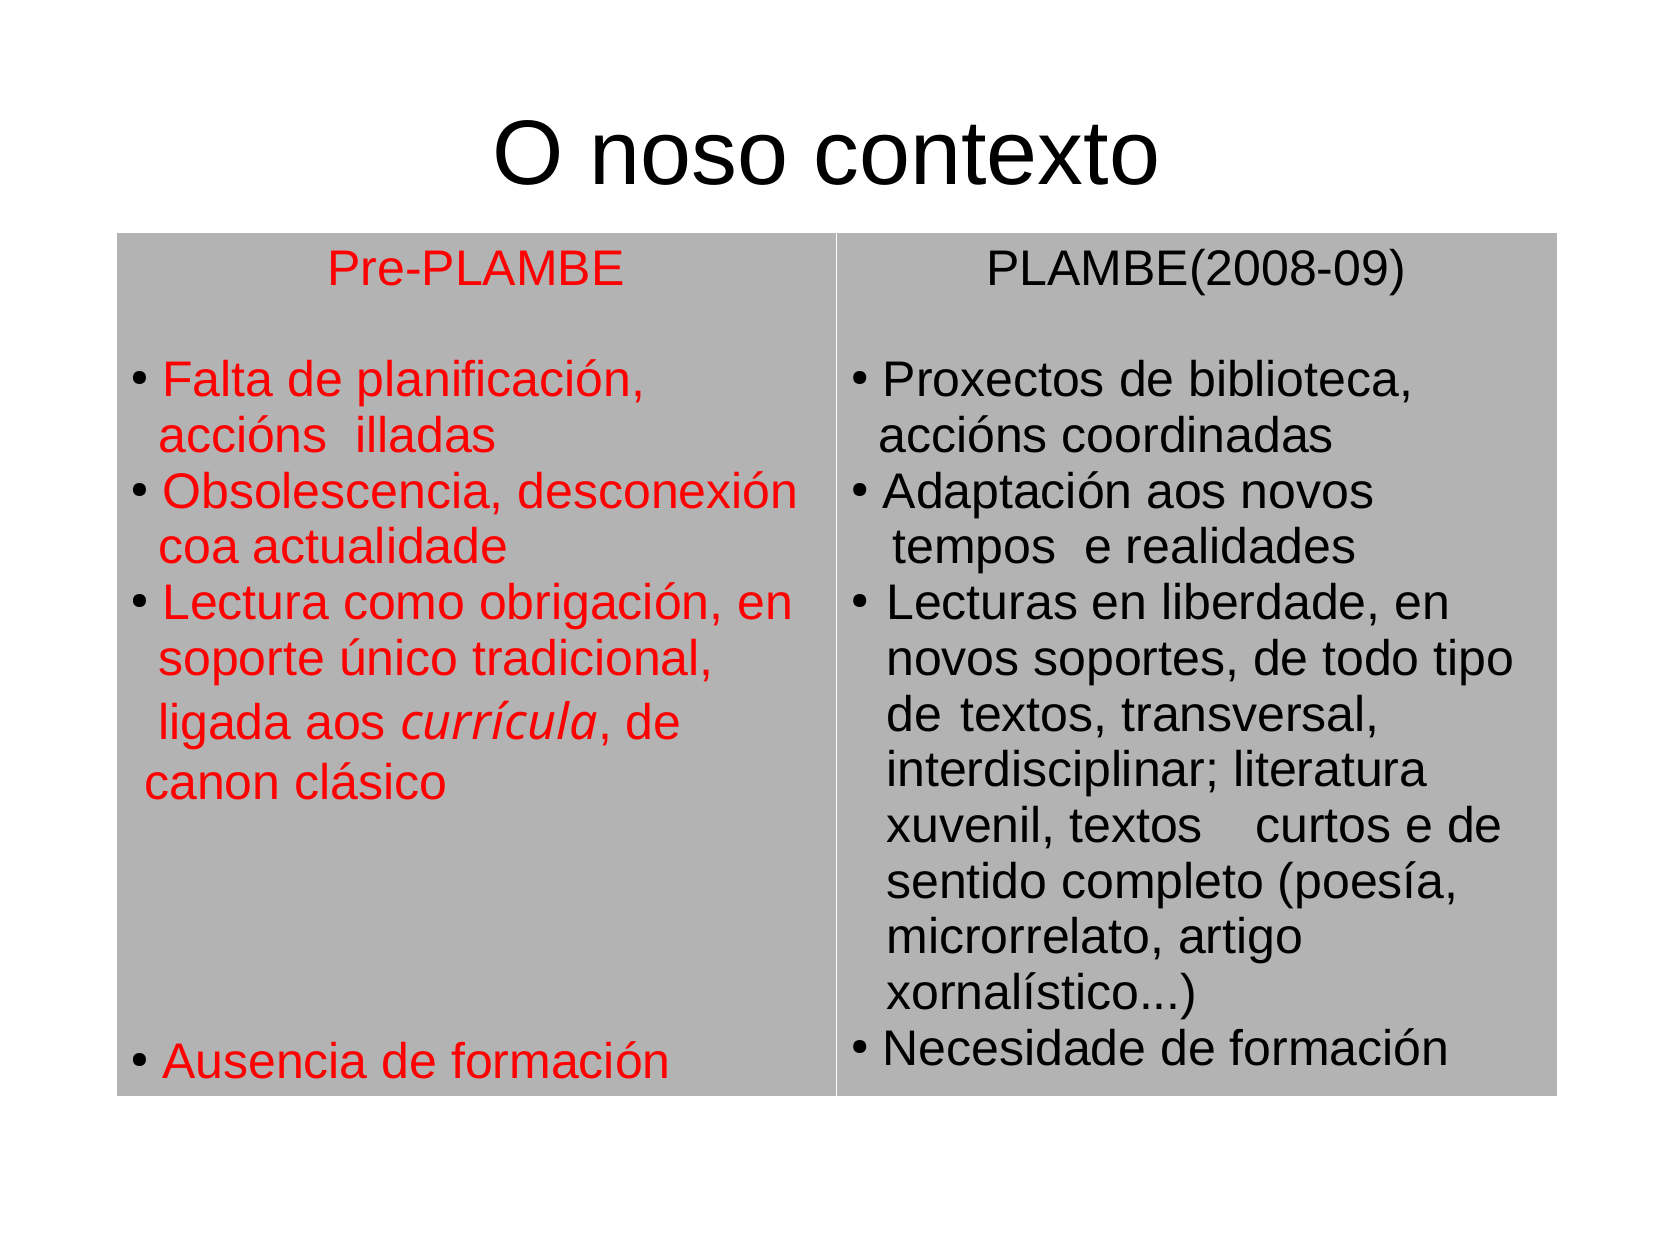

# O noso contexto
| Pre-PLAMBE Falta de planificación, accións illadas Obsolescencia, desconexión coa actualidade Lectura como obrigación, en soporte único tradicional, ligada aos currícula, de canon clásico Ausencia de formación | PLAMBE(2008-09) Proxectos de biblioteca, accións coordinadas Adaptación aos novos tempos e realidades Lecturas en liberdade, en novos soportes, de todo tipo de textos, transversal, interdisciplinar; literatura xuvenil, textos curtos e de sentido completo (poesía, microrrelato, artigo xornalístico...) Necesidade de formación |
| --- | --- |